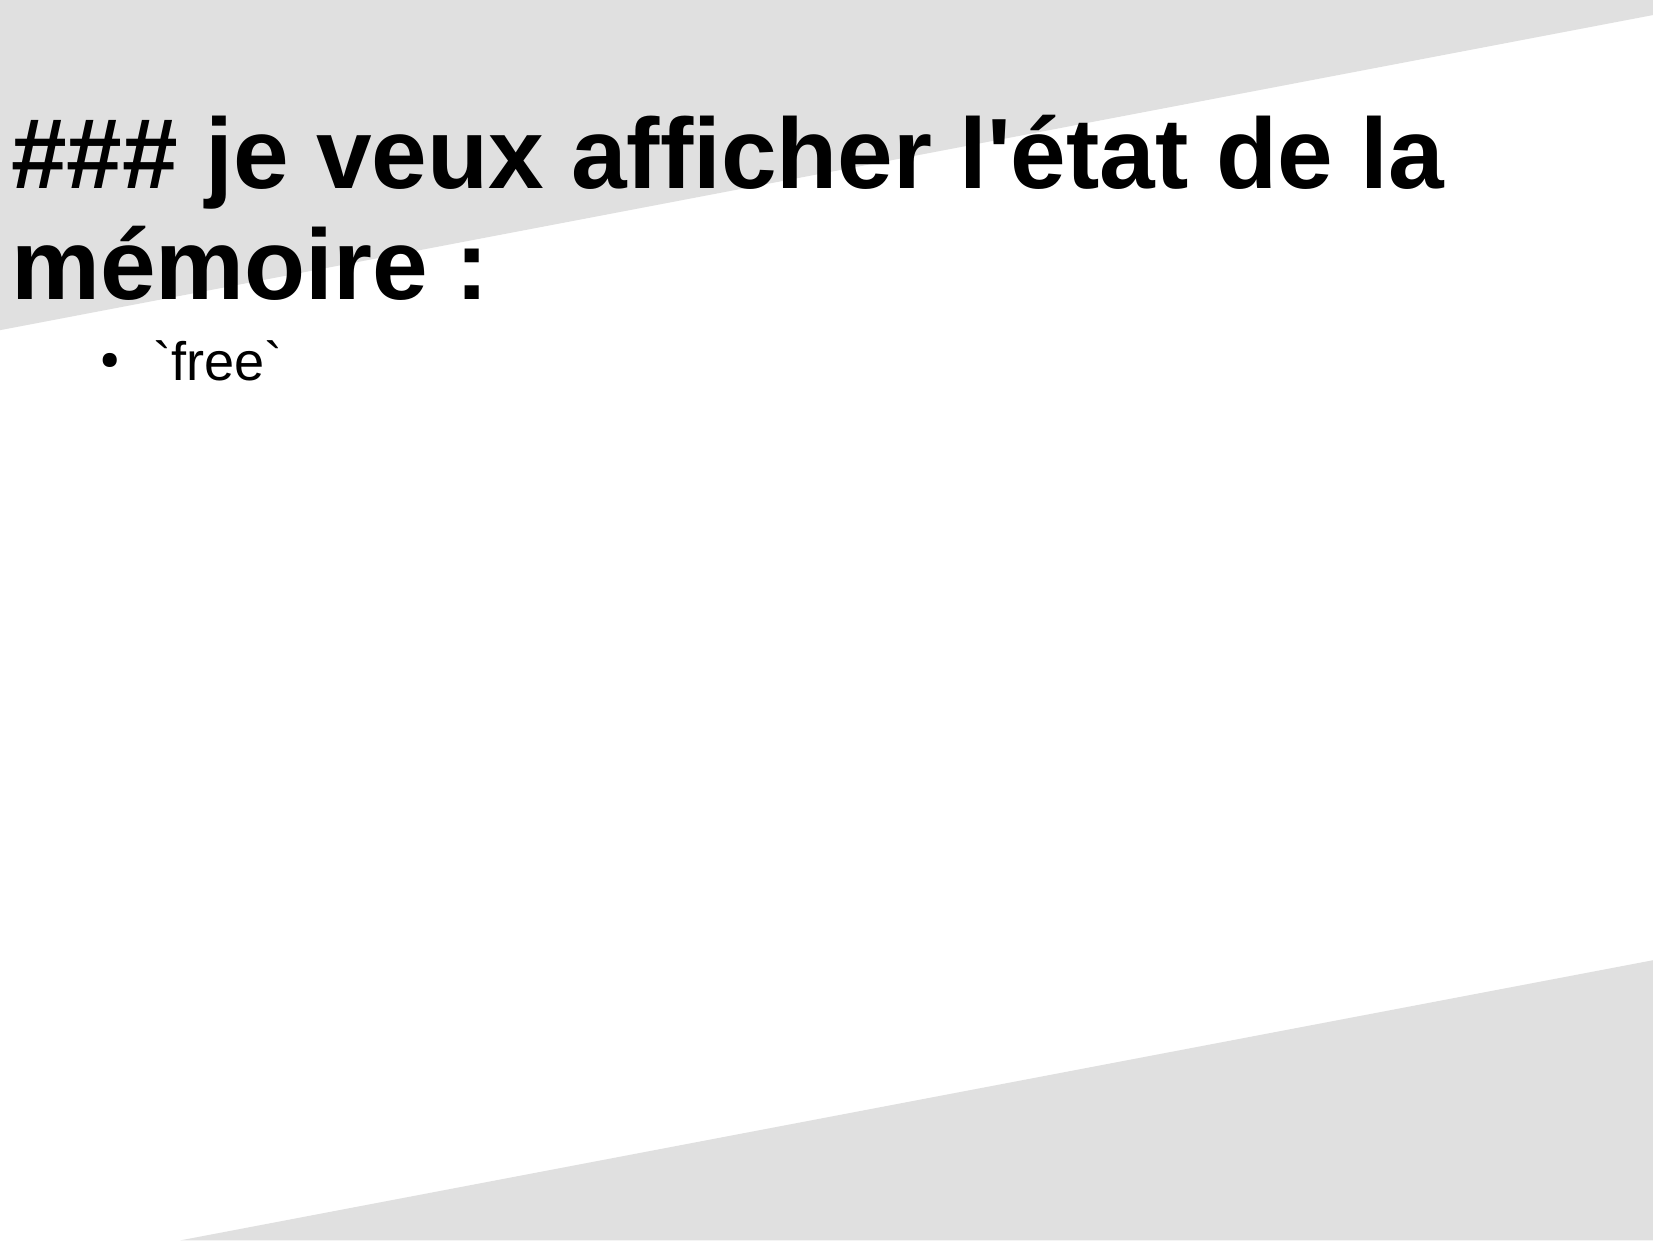

# ### je veux afficher l'état de la mémoire :
`free`